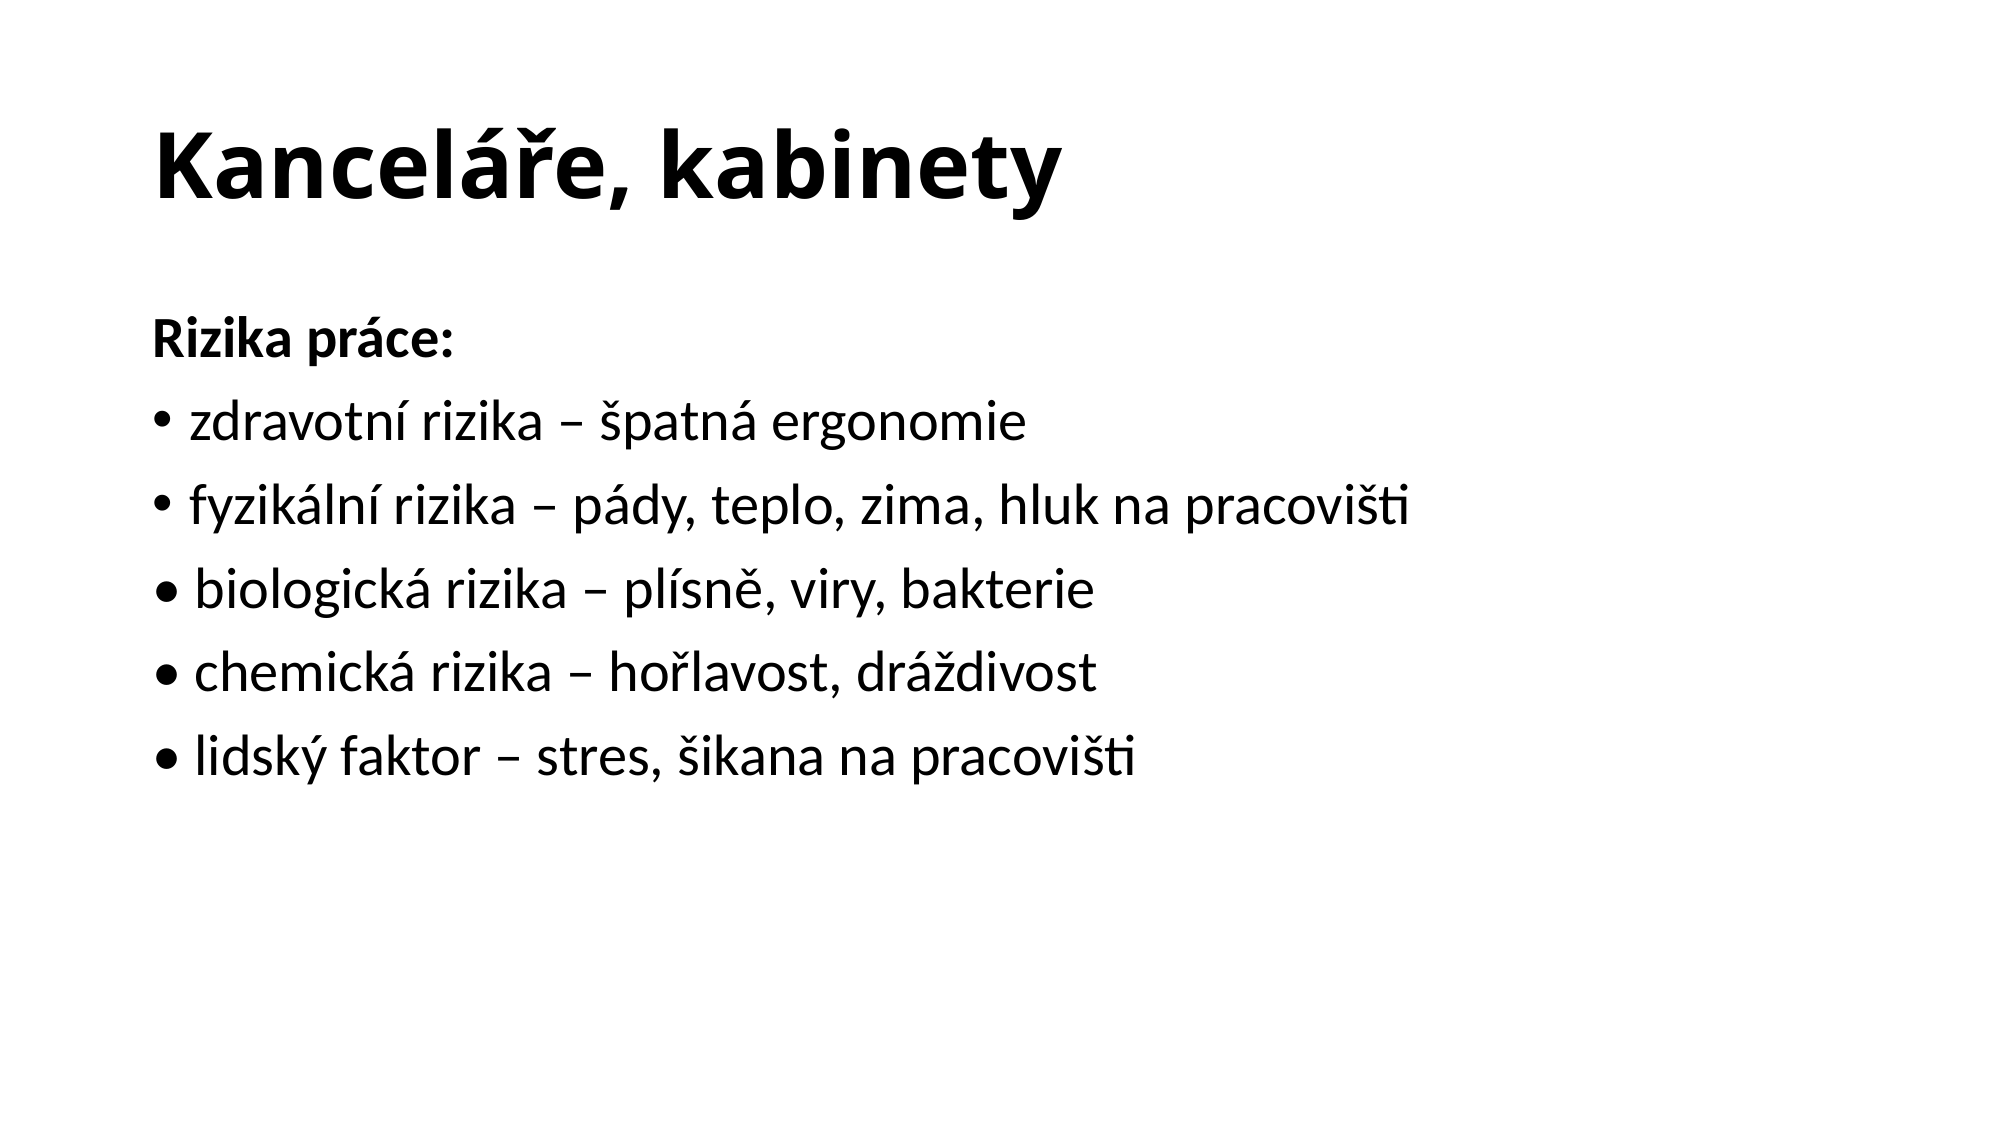

# Kanceláře, kabinety
Rizika práce:
zdravotní rizika – špatná ergonomie
fyzikální rizika – pády, teplo, zima, hluk na pracovišti
• biologická rizika – plísně, viry, bakterie
• chemická rizika – hořlavost, dráždivost
• lidský faktor – stres, šikana na pracovišti